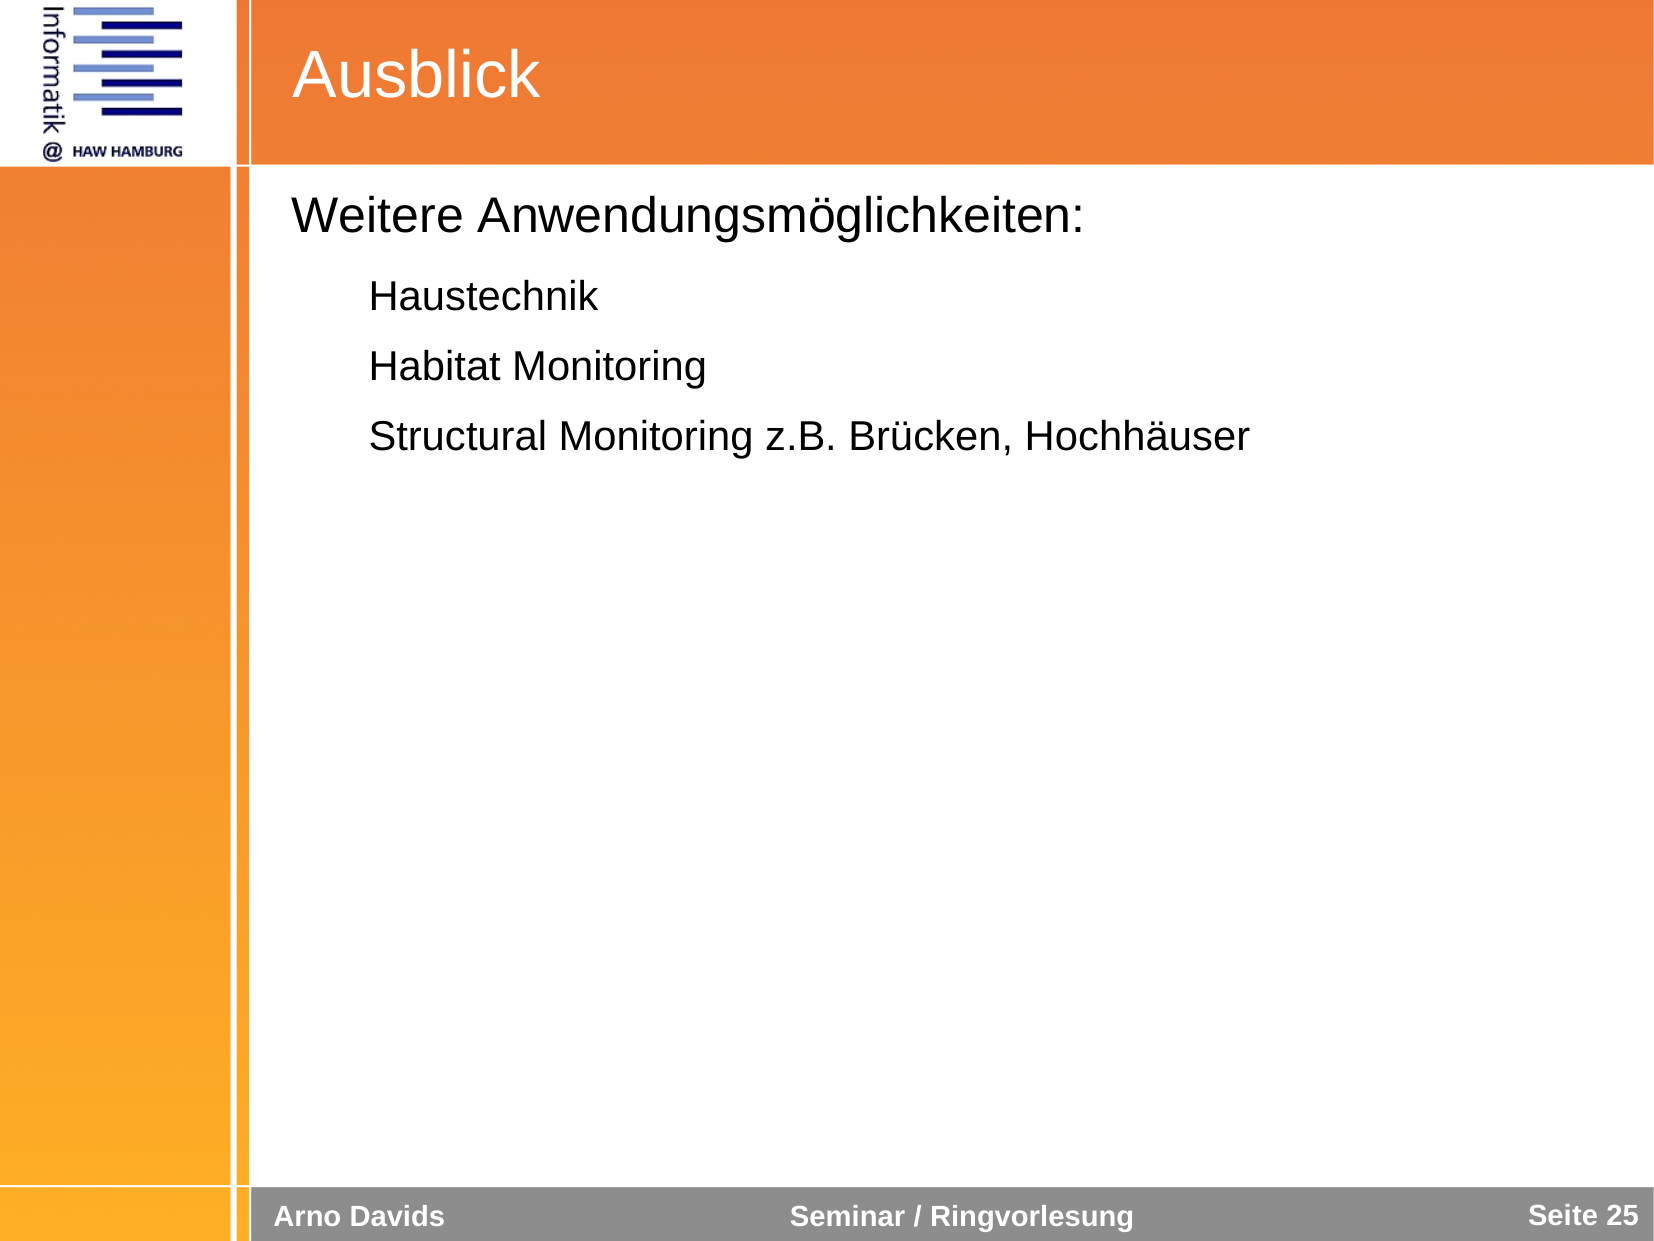

# Ausblick
Weitere Anwendungsmöglichkeiten:
Haustechnik
Habitat Monitoring
Structural Monitoring z.B. Brücken, Hochhäuser